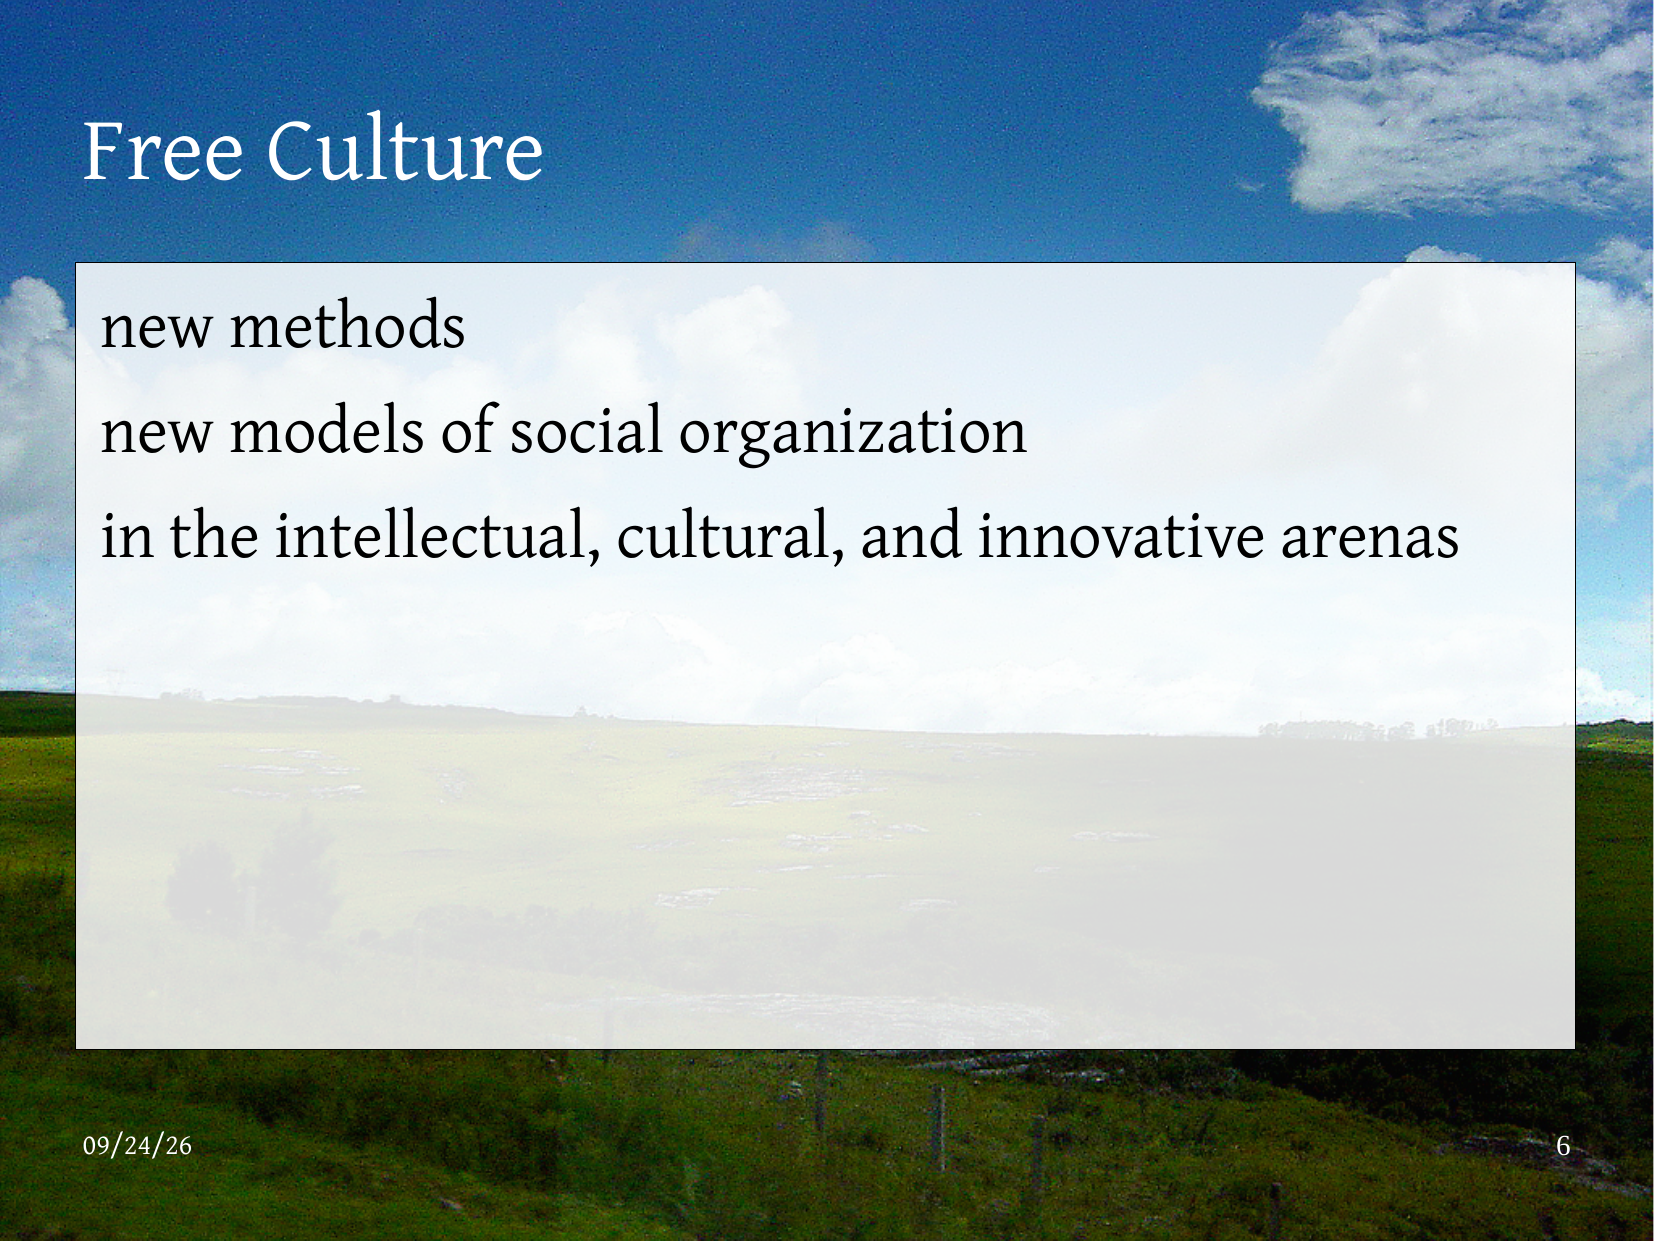

# Free Culture
new methods
new models of social organization
in the intellectual, cultural, and innovative arenas
6